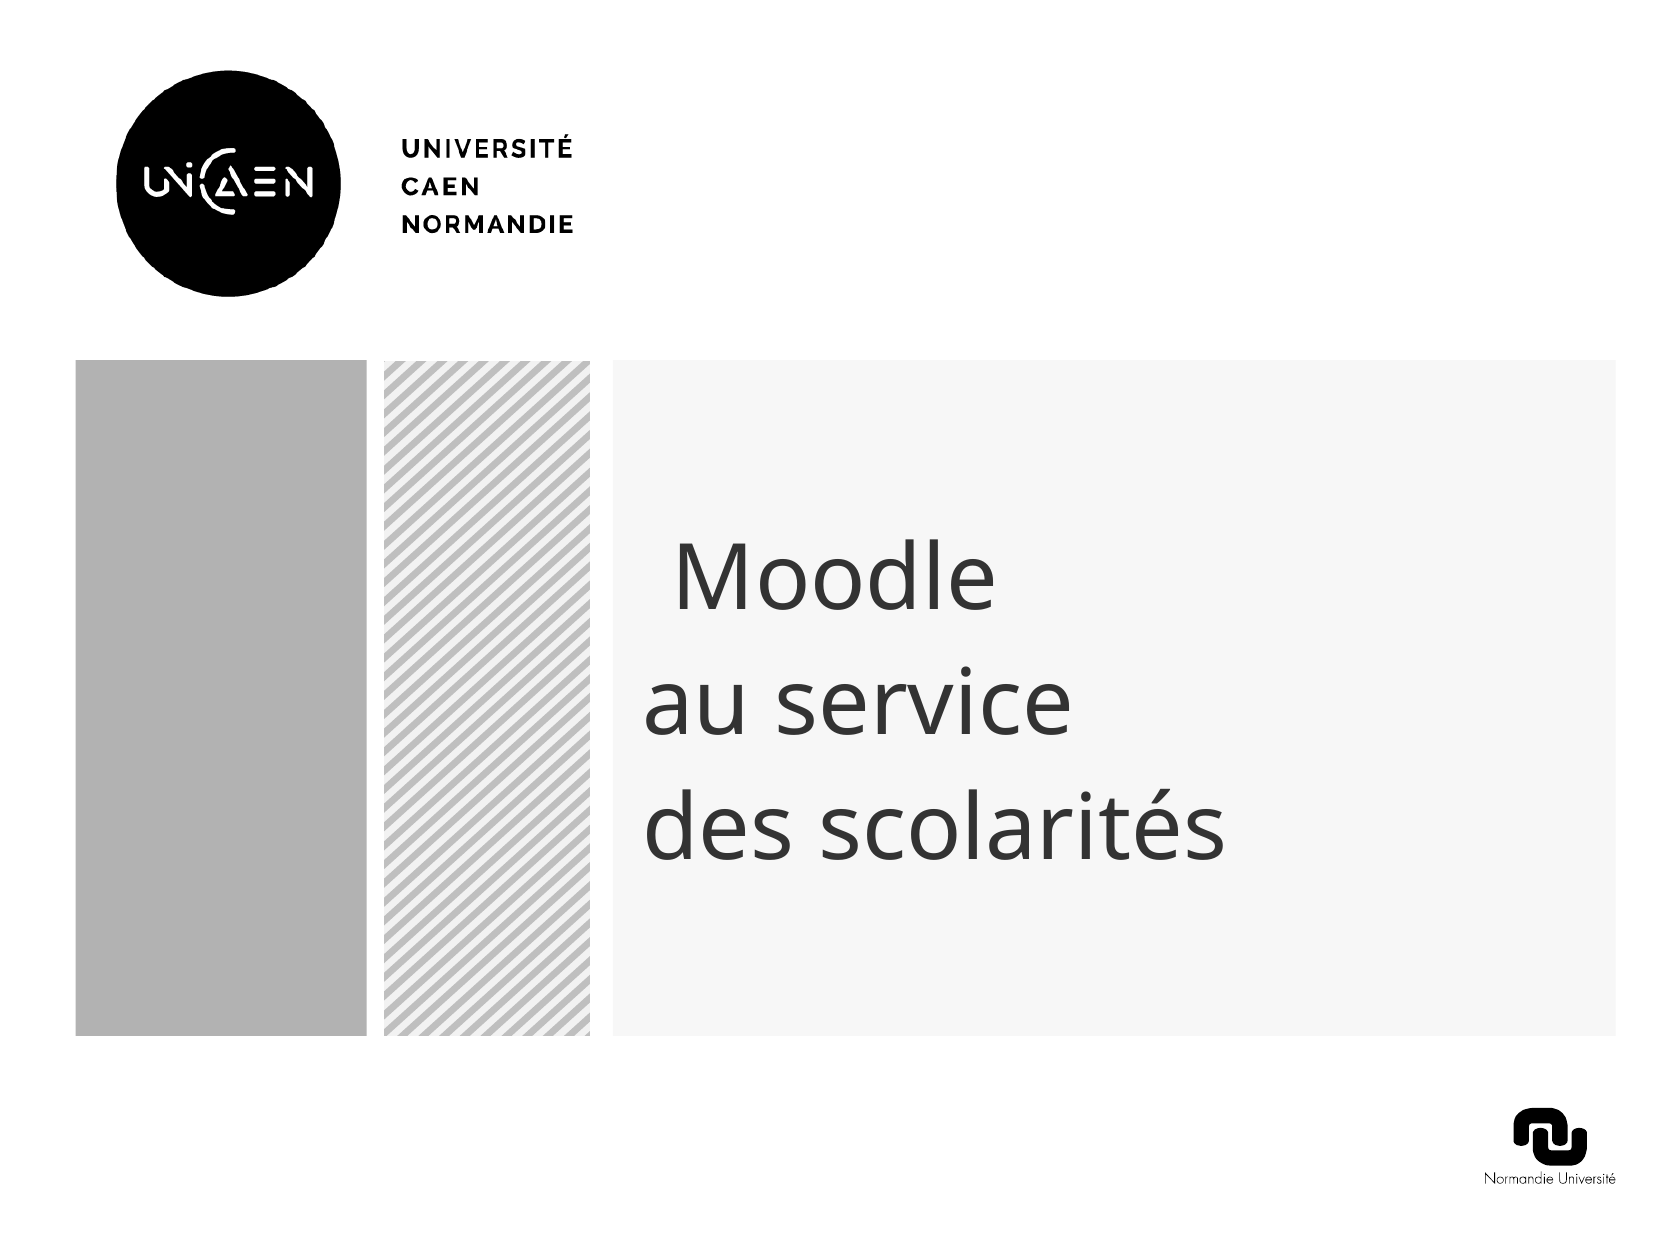

# Moodle au service des scolarités
37
Découverte Ecampus pourn les personnels administratifs